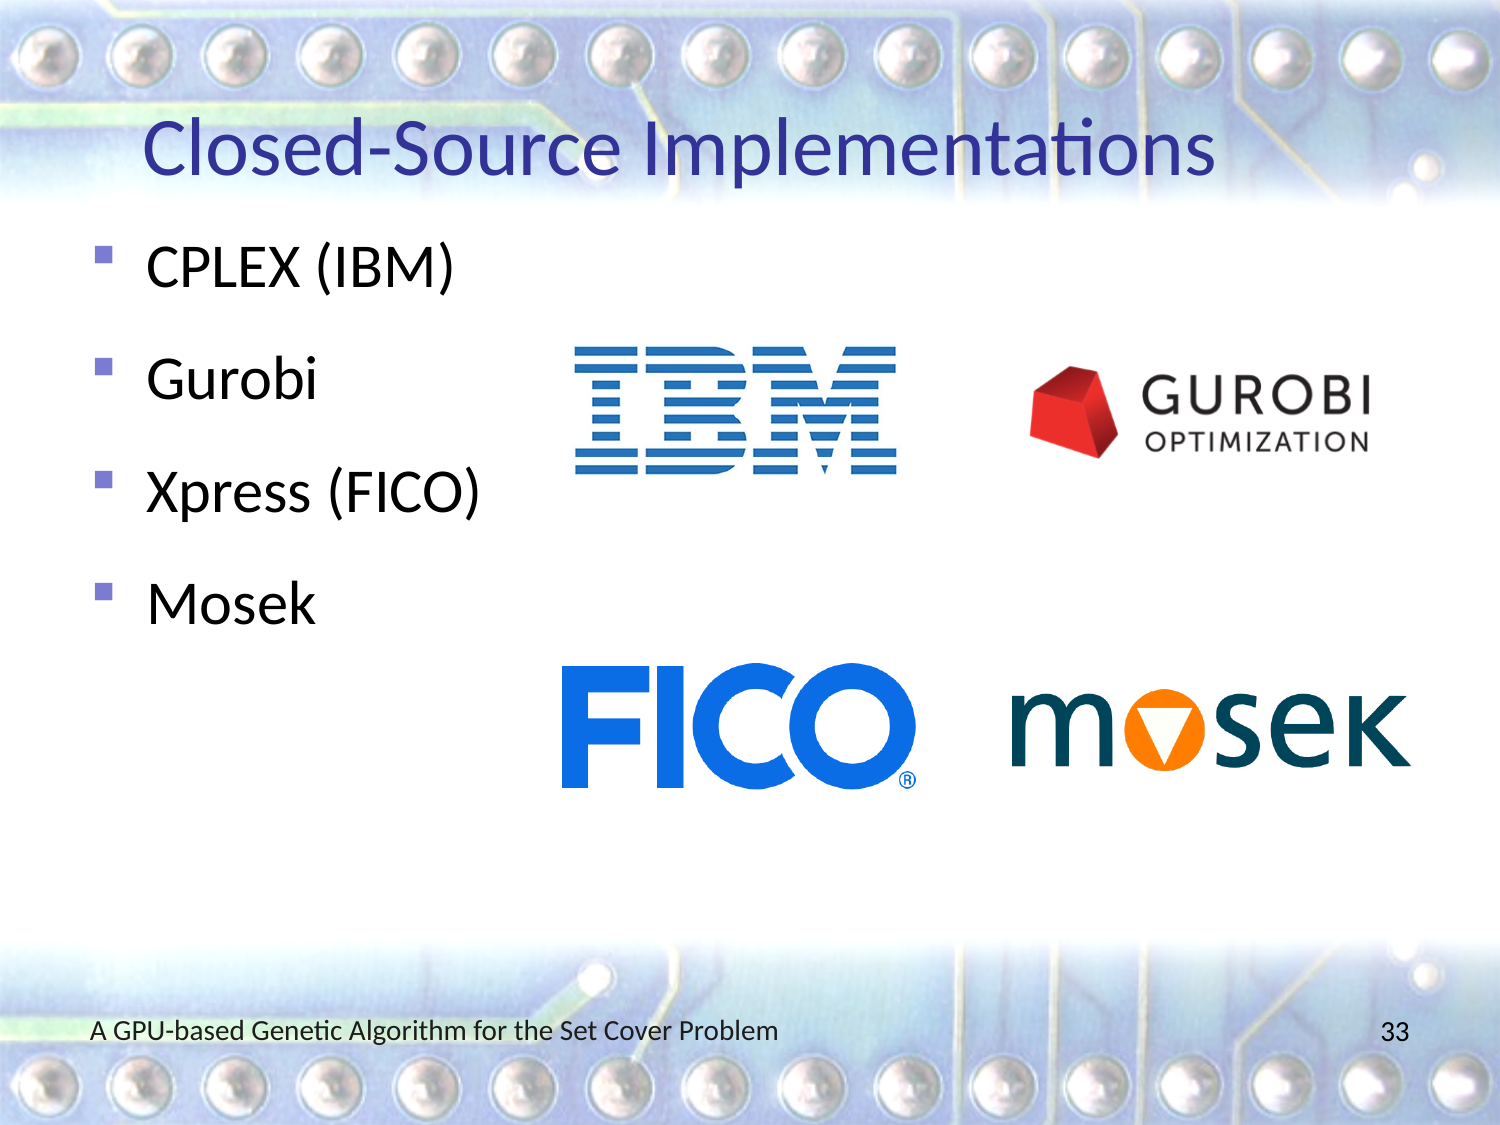

Closed-Source Implementations
# CPLEX (IBM)
Gurobi
Xpress (FICO)
Mosek
A GPU-based Genetic Algorithm for the Set Cover Problem
33